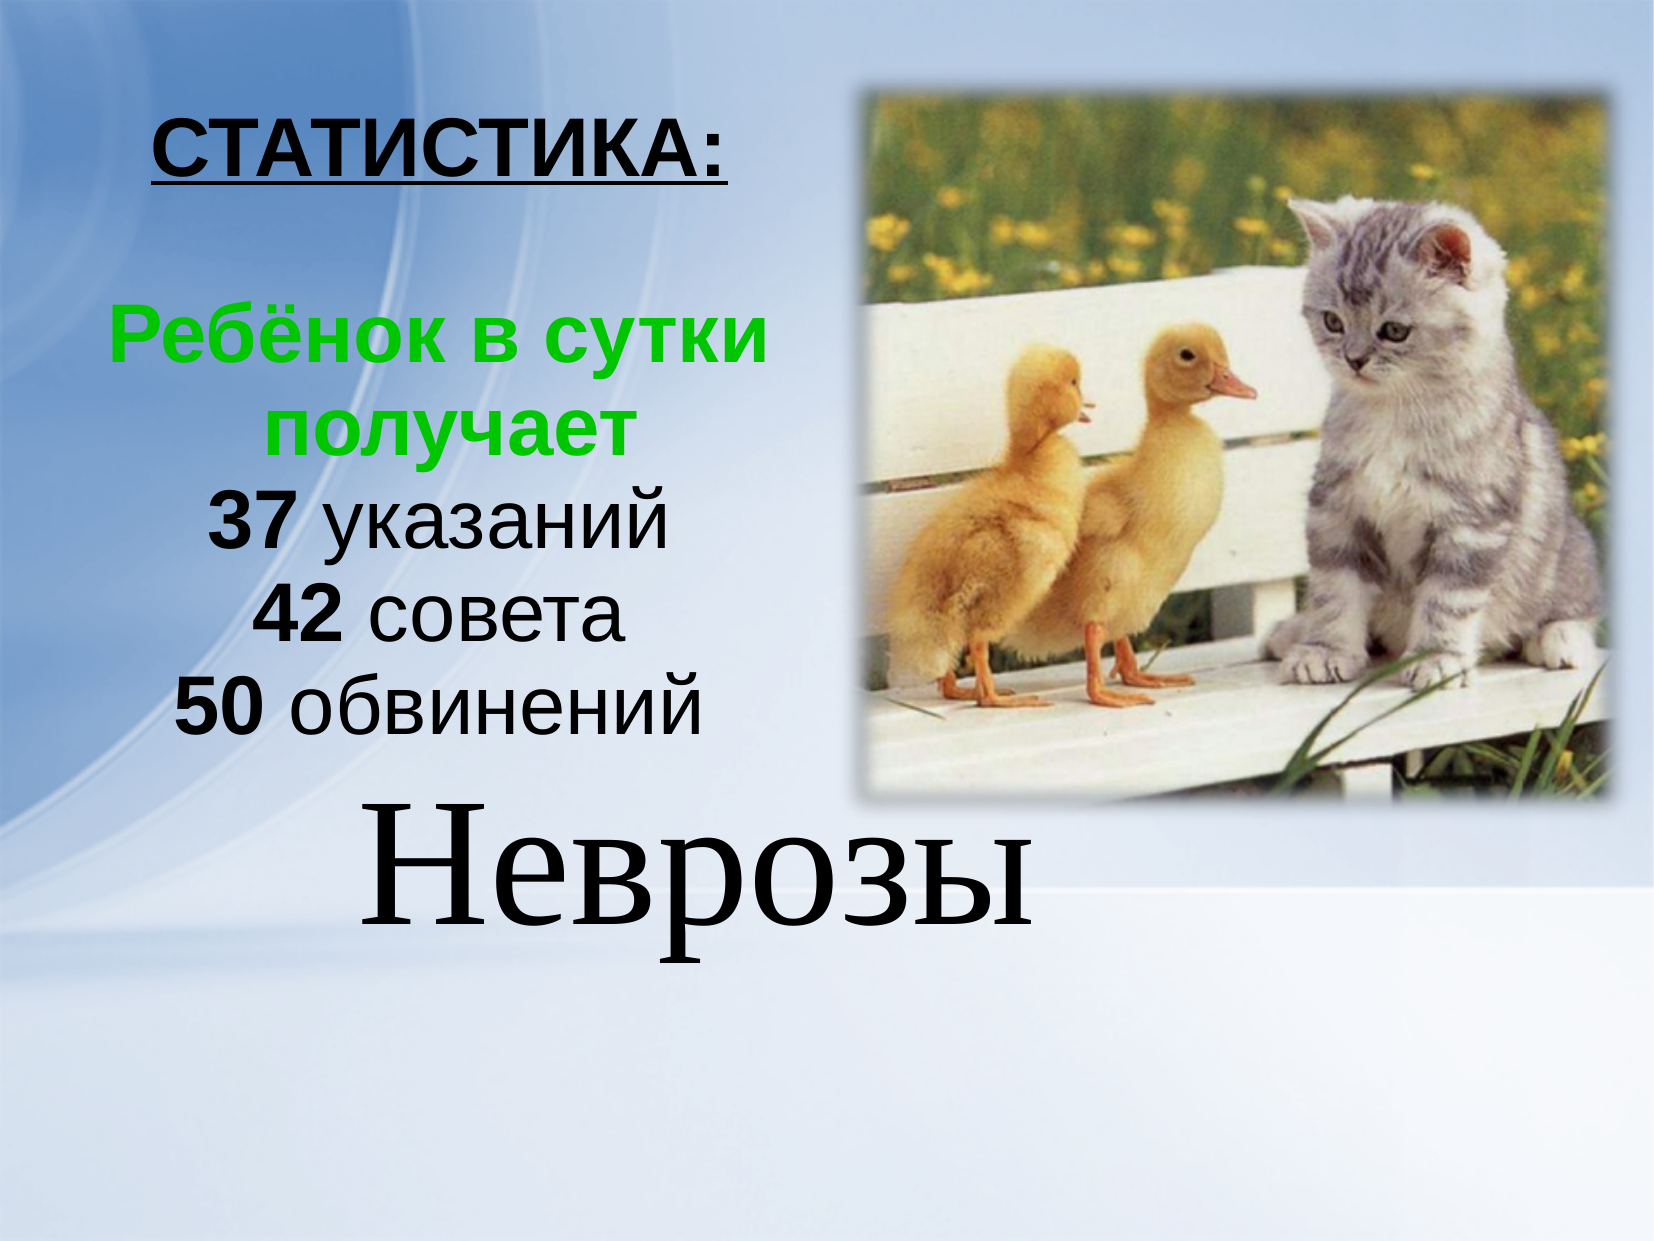

СТАТИСТИКА:
Ребёнок в сутки
 получает
37 указаний
42 совета
50 обвинений
 Неврозы